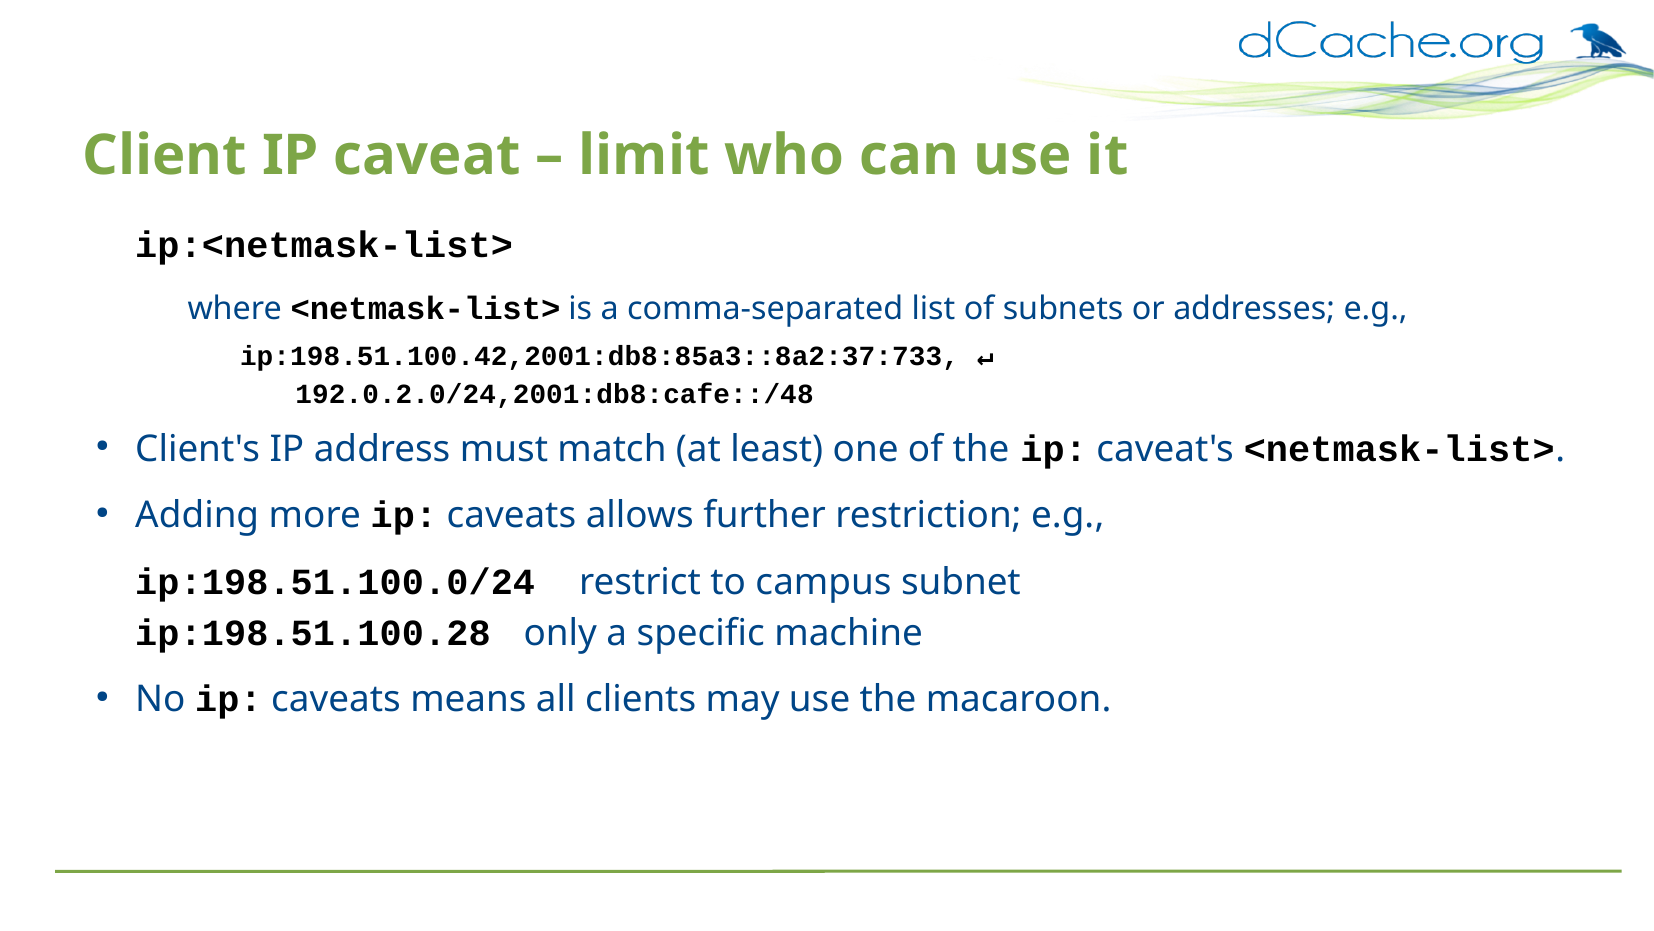

# Client IP caveat – limit who can use it
ip:<netmask-list>
where <netmask-list> is a comma-separated list of subnets or addresses; e.g.,
ip:198.51.100.42,2001:db8:85a3::8a2:37:733, ↵
	192.0.2.0/24,2001:db8:cafe::/48
Client's IP address must match (at least) one of the ip: caveat's <netmask-list>.
Adding more ip: caveats allows further restriction; e.g.,
ip:198.51.100.0/24 		restrict to campus subnet
ip:198.51.100.28 		only a specific machine
No ip: caveats means all clients may use the macaroon.